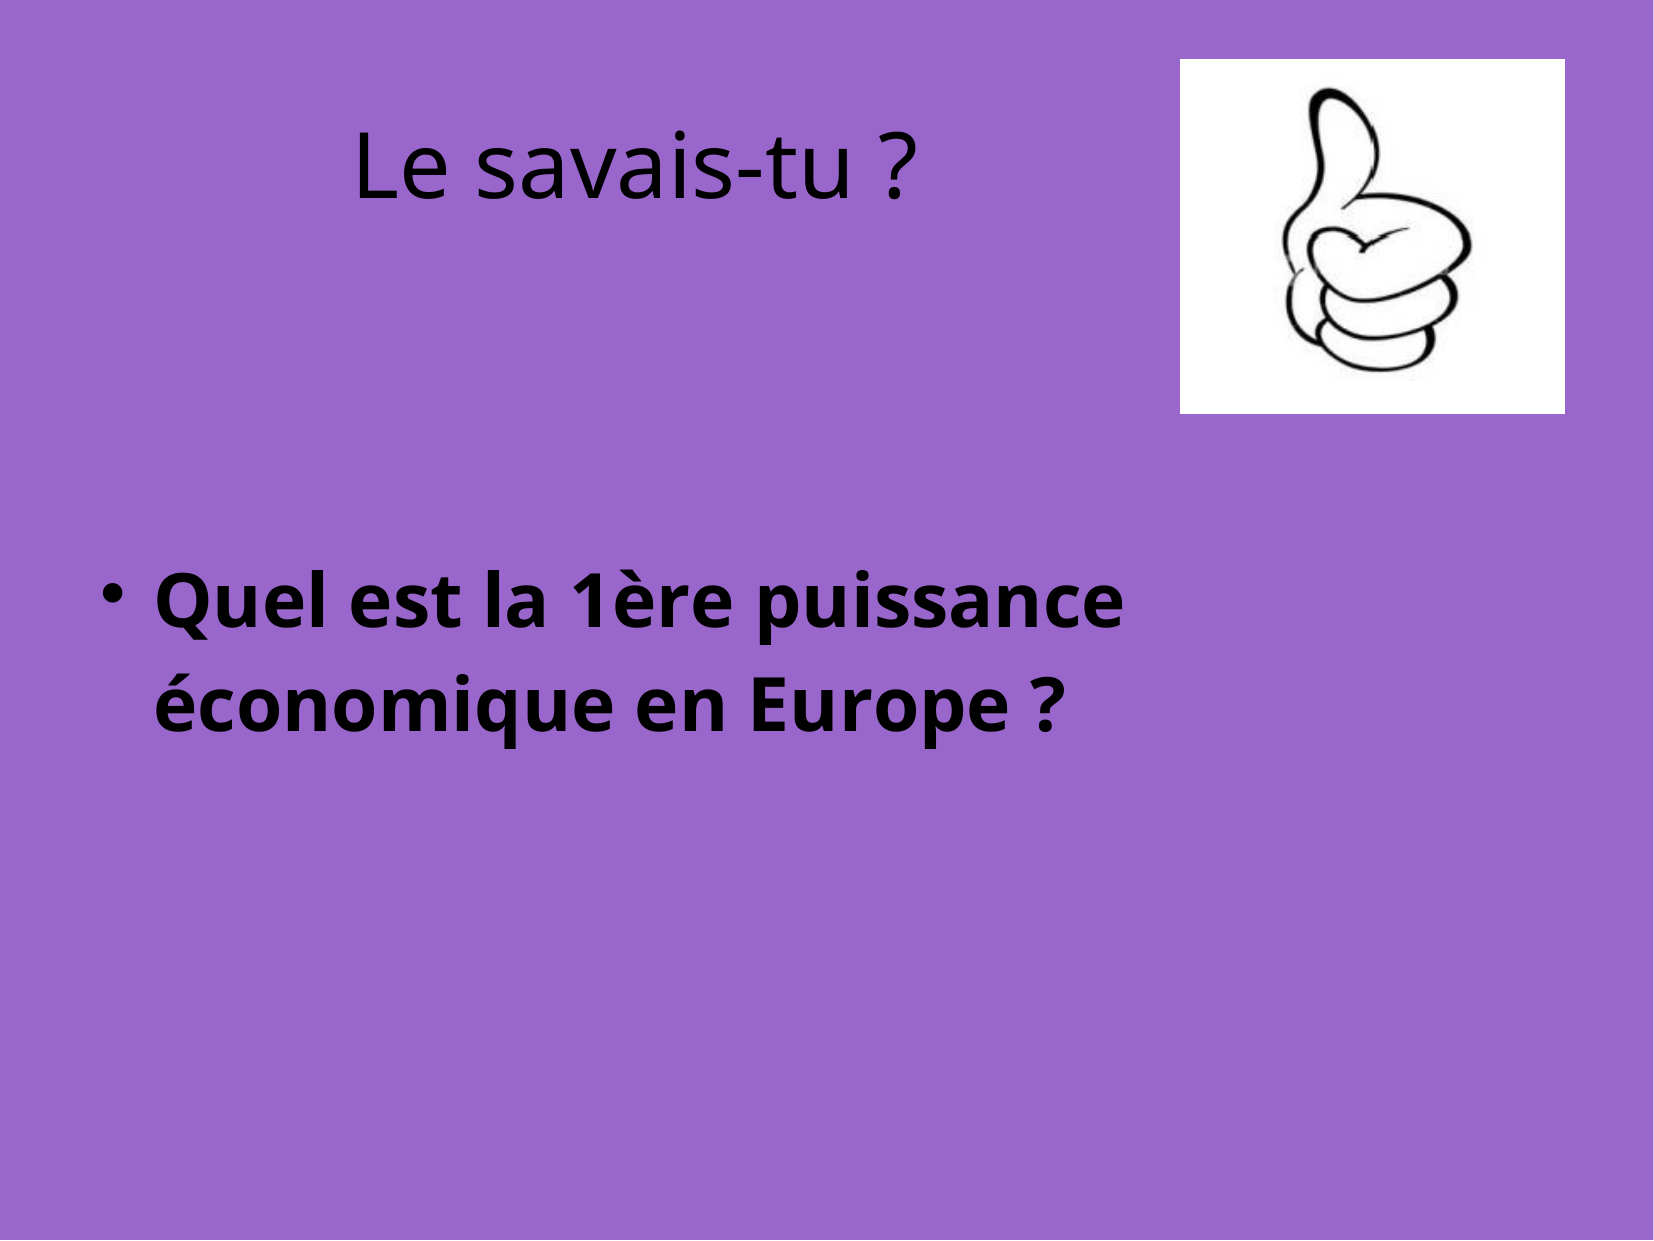

# Le savais-tu ?
Quel est la 1ère puissance économique en Europe ?